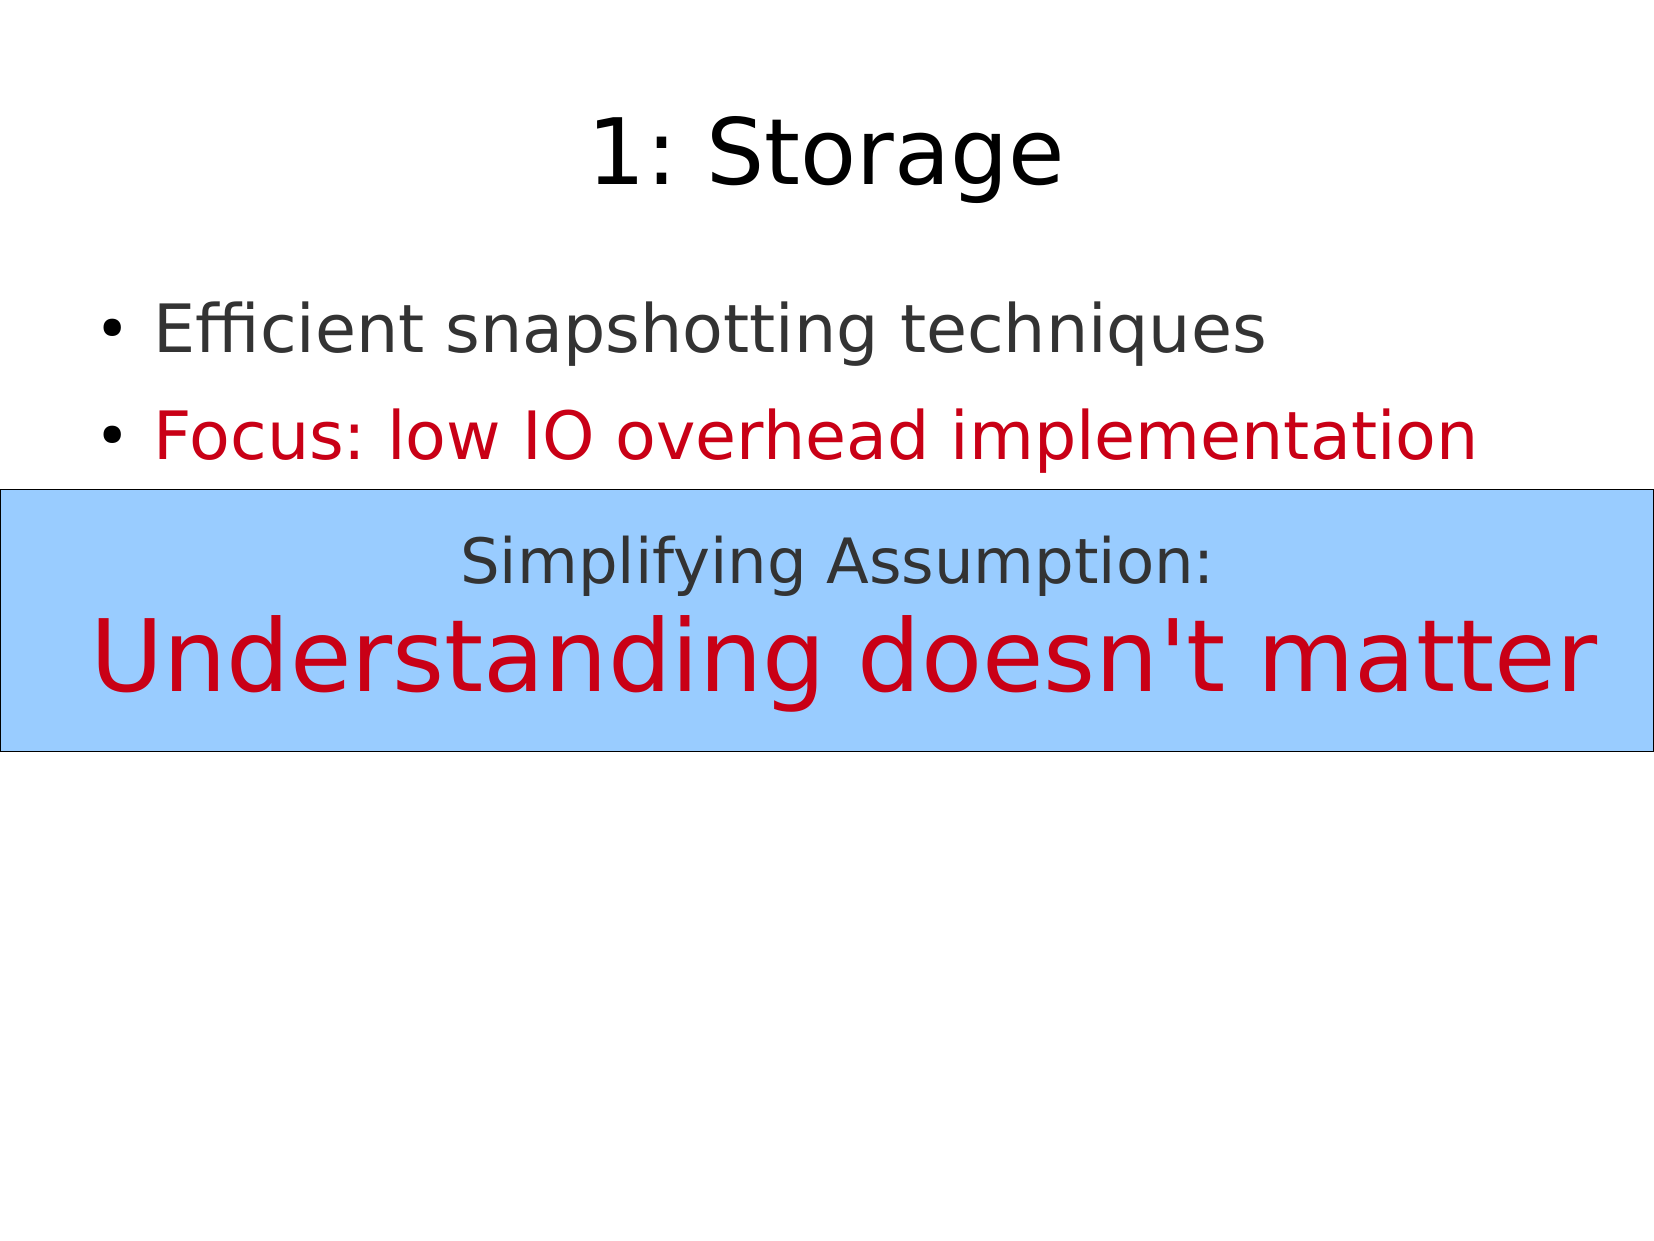

# 1: Storage
Efficient snapshotting techniques
Focus: low IO overhead implementation
Fast branching file systems
File versioning
Simplifying Assumption:
Understanding doesn't matter